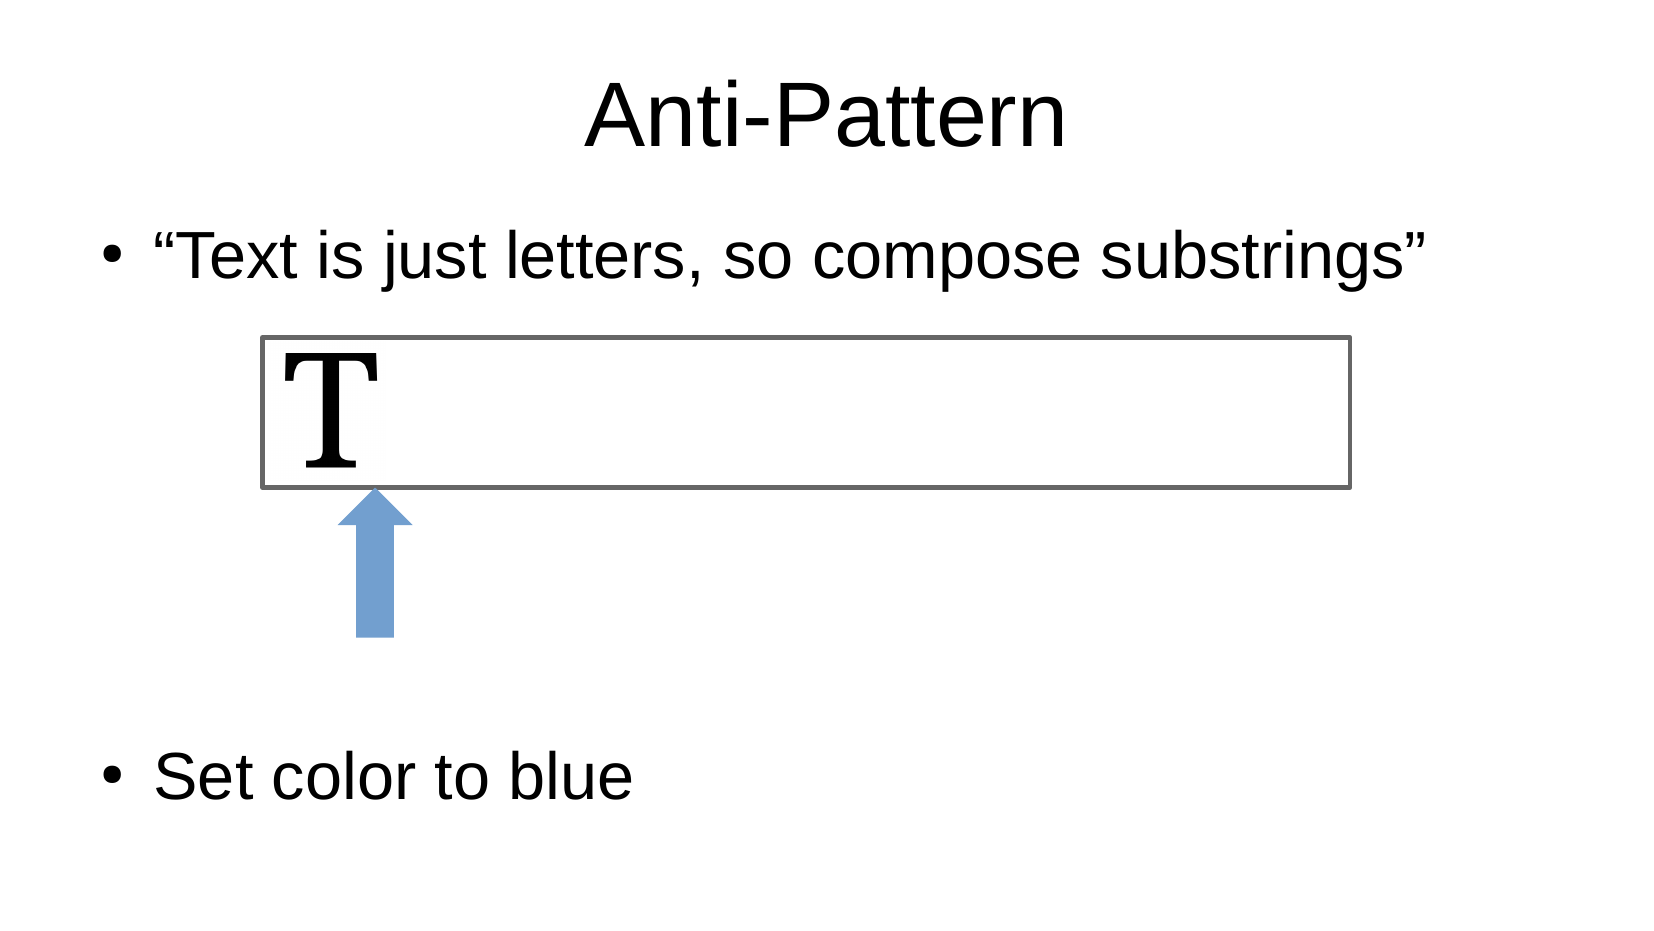

Anti-Pattern
# “Text is just letters, so compose substrings”
Set color to blue